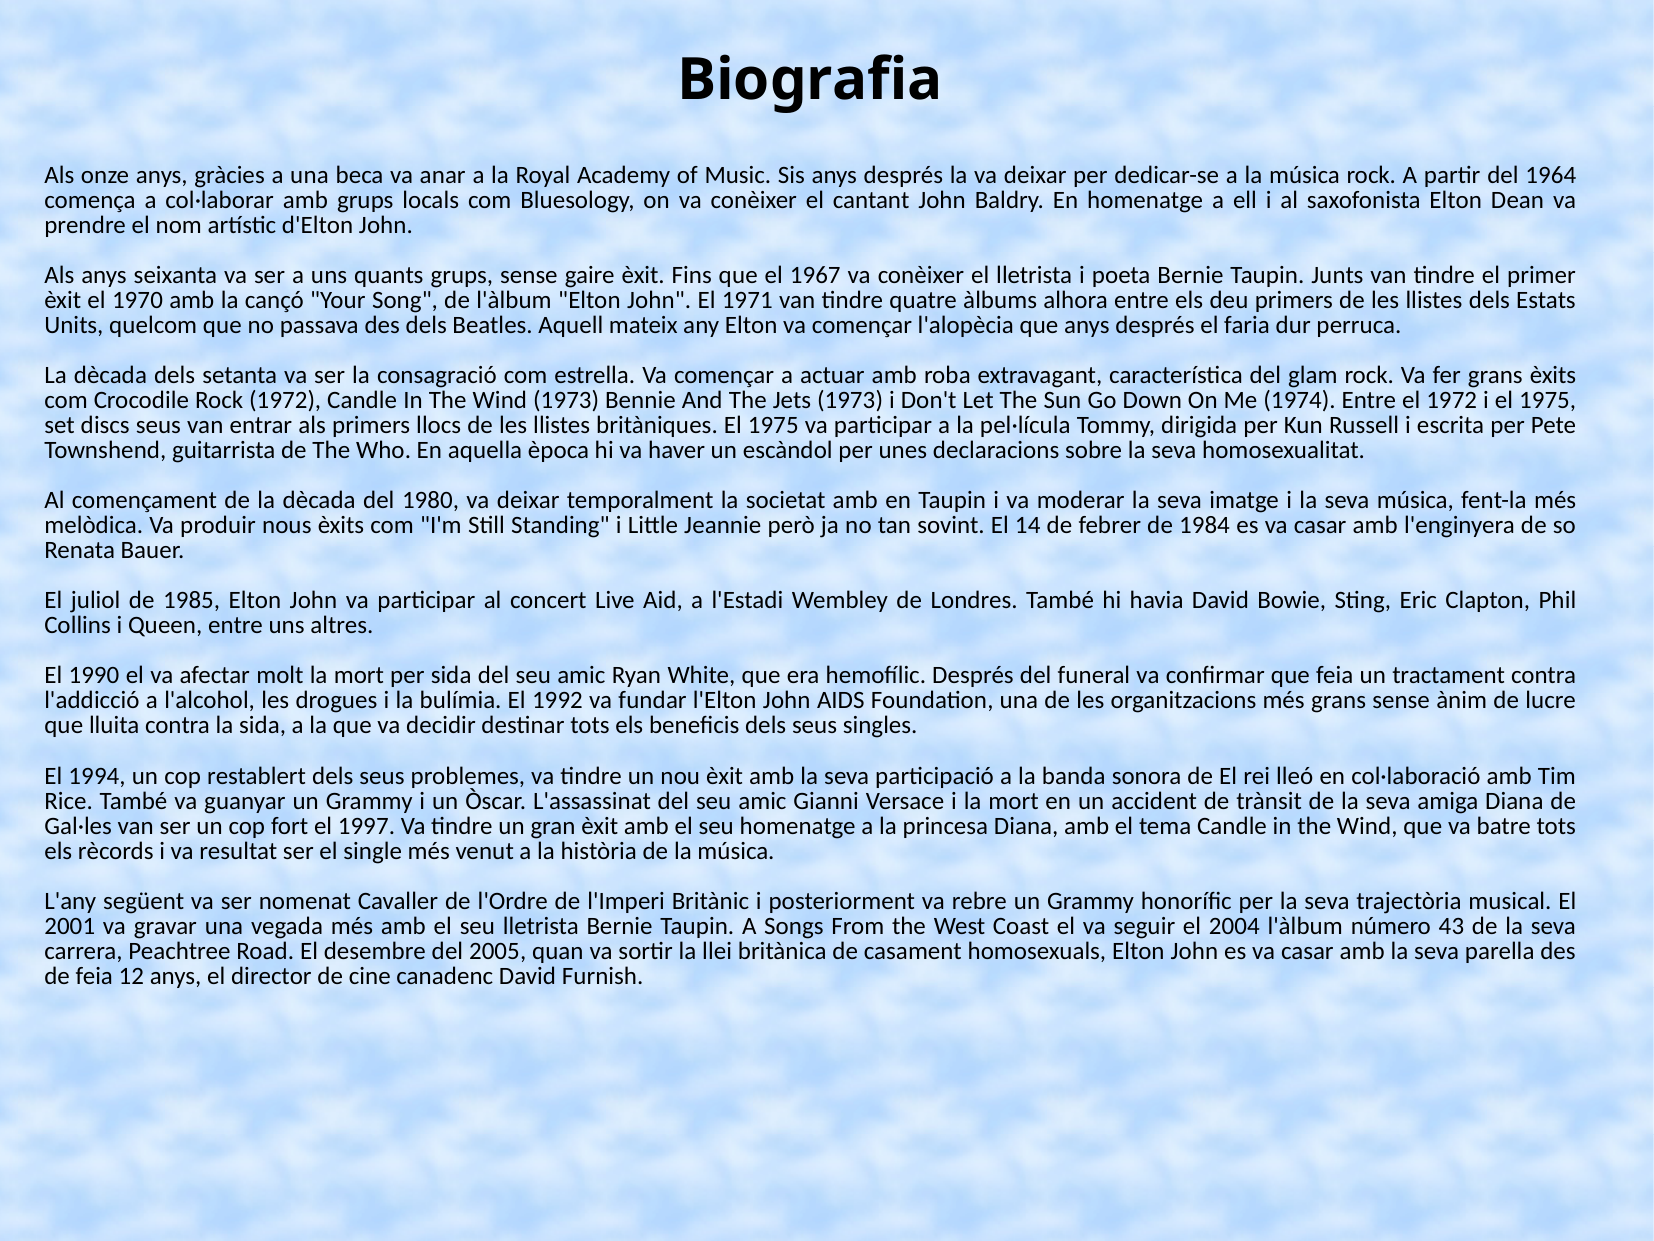

Biografia
Als onze anys, gràcies a una beca va anar a la Royal Academy of Music. Sis anys després la va deixar per dedicar-se a la música rock. A partir del 1964 comença a col·laborar amb grups locals com Bluesology, on va conèixer el cantant John Baldry. En homenatge a ell i al saxofonista Elton Dean va prendre el nom artístic d'Elton John.
Als anys seixanta va ser a uns quants grups, sense gaire èxit. Fins que el 1967 va conèixer el lletrista i poeta Bernie Taupin. Junts van tindre el primer èxit el 1970 amb la cançó "Your Song", de l'àlbum "Elton John". El 1971 van tindre quatre àlbums alhora entre els deu primers de les llistes dels Estats Units, quelcom que no passava des dels Beatles. Aquell mateix any Elton va començar l'alopècia que anys després el faria dur perruca.
La dècada dels setanta va ser la consagració com estrella. Va començar a actuar amb roba extravagant, característica del glam rock. Va fer grans èxits com Crocodile Rock (1972), Candle In The Wind (1973) Bennie And The Jets (1973) i Don't Let The Sun Go Down On Me (1974). Entre el 1972 i el 1975, set discs seus van entrar als primers llocs de les llistes britàniques. El 1975 va participar a la pel·lícula Tommy, dirigida per Kun Russell i escrita per Pete Townshend, guitarrista de The Who. En aquella època hi va haver un escàndol per unes declaracions sobre la seva homosexualitat.
Al començament de la dècada del 1980, va deixar temporalment la societat amb en Taupin i va moderar la seva imatge i la seva música, fent-la més melòdica. Va produir nous èxits com "I'm Still Standing" i Little Jeannie però ja no tan sovint. El 14 de febrer de 1984 es va casar amb l'enginyera de so Renata Bauer.
El juliol de 1985, Elton John va participar al concert Live Aid, a l'Estadi Wembley de Londres. També hi havia David Bowie, Sting, Eric Clapton, Phil Collins i Queen, entre uns altres.
El 1990 el va afectar molt la mort per sida del seu amic Ryan White, que era hemofílic. Després del funeral va confirmar que feia un tractament contra l'addicció a l'alcohol, les drogues i la bulímia. El 1992 va fundar l'Elton John AIDS Foundation, una de les organitzacions més grans sense ànim de lucre que lluita contra la sida, a la que va decidir destinar tots els beneficis dels seus singles.
El 1994, un cop restablert dels seus problemes, va tindre un nou èxit amb la seva participació a la banda sonora de El rei lleó en col·laboració amb Tim Rice. També va guanyar un Grammy i un Òscar. L'assassinat del seu amic Gianni Versace i la mort en un accident de trànsit de la seva amiga Diana de Gal·les van ser un cop fort el 1997. Va tindre un gran èxit amb el seu homenatge a la princesa Diana, amb el tema Candle in the Wind, que va batre tots els rècords i va resultat ser el single més venut a la història de la música.
L'any següent va ser nomenat Cavaller de l'Ordre de l'Imperi Britànic i posteriorment va rebre un Grammy honorífic per la seva trajectòria musical. El 2001 va gravar una vegada més amb el seu lletrista Bernie Taupin. A Songs From the West Coast el va seguir el 2004 l'àlbum número 43 de la seva carrera, Peachtree Road. El desembre del 2005, quan va sortir la llei britànica de casament homosexuals, Elton John es va casar amb la seva parella des de feia 12 anys, el director de cine canadenc David Furnish.